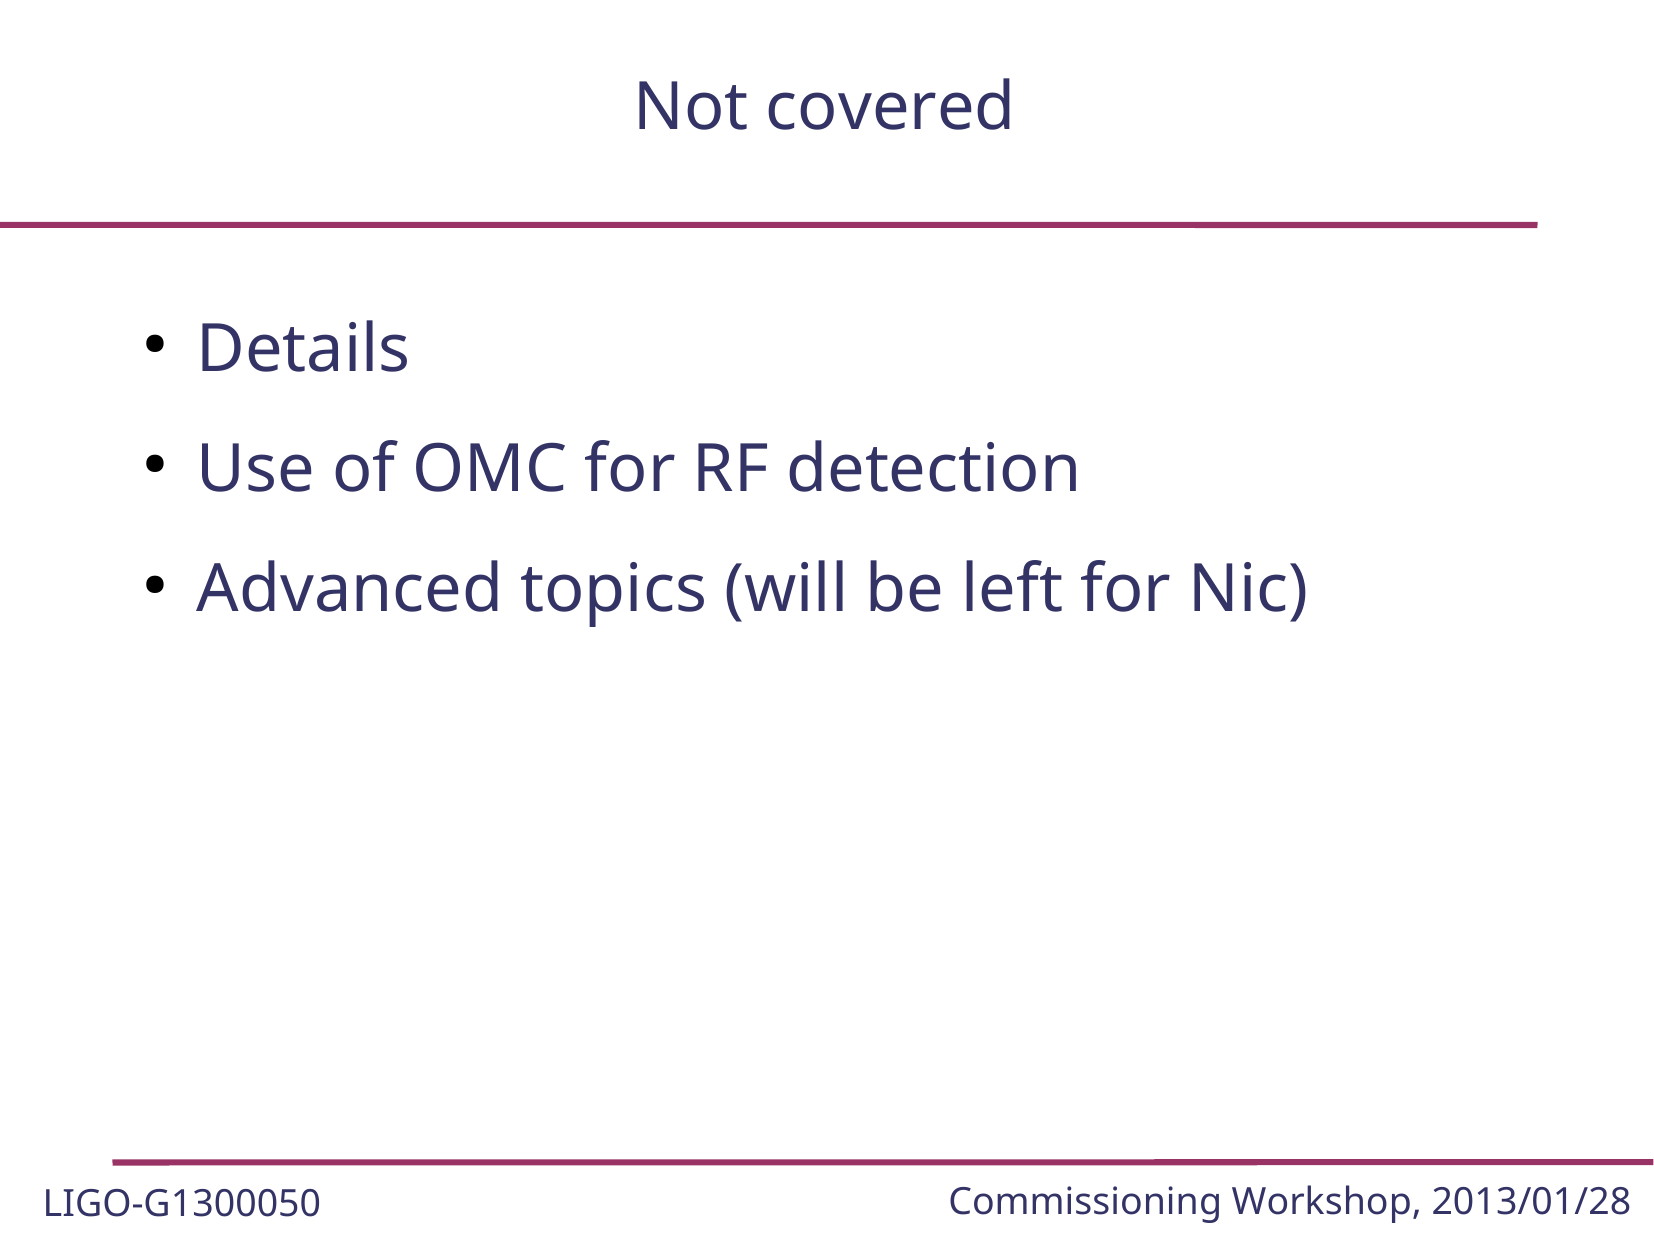

# Not covered
Details
Use of OMC for RF detection
Advanced topics (will be left for Nic)